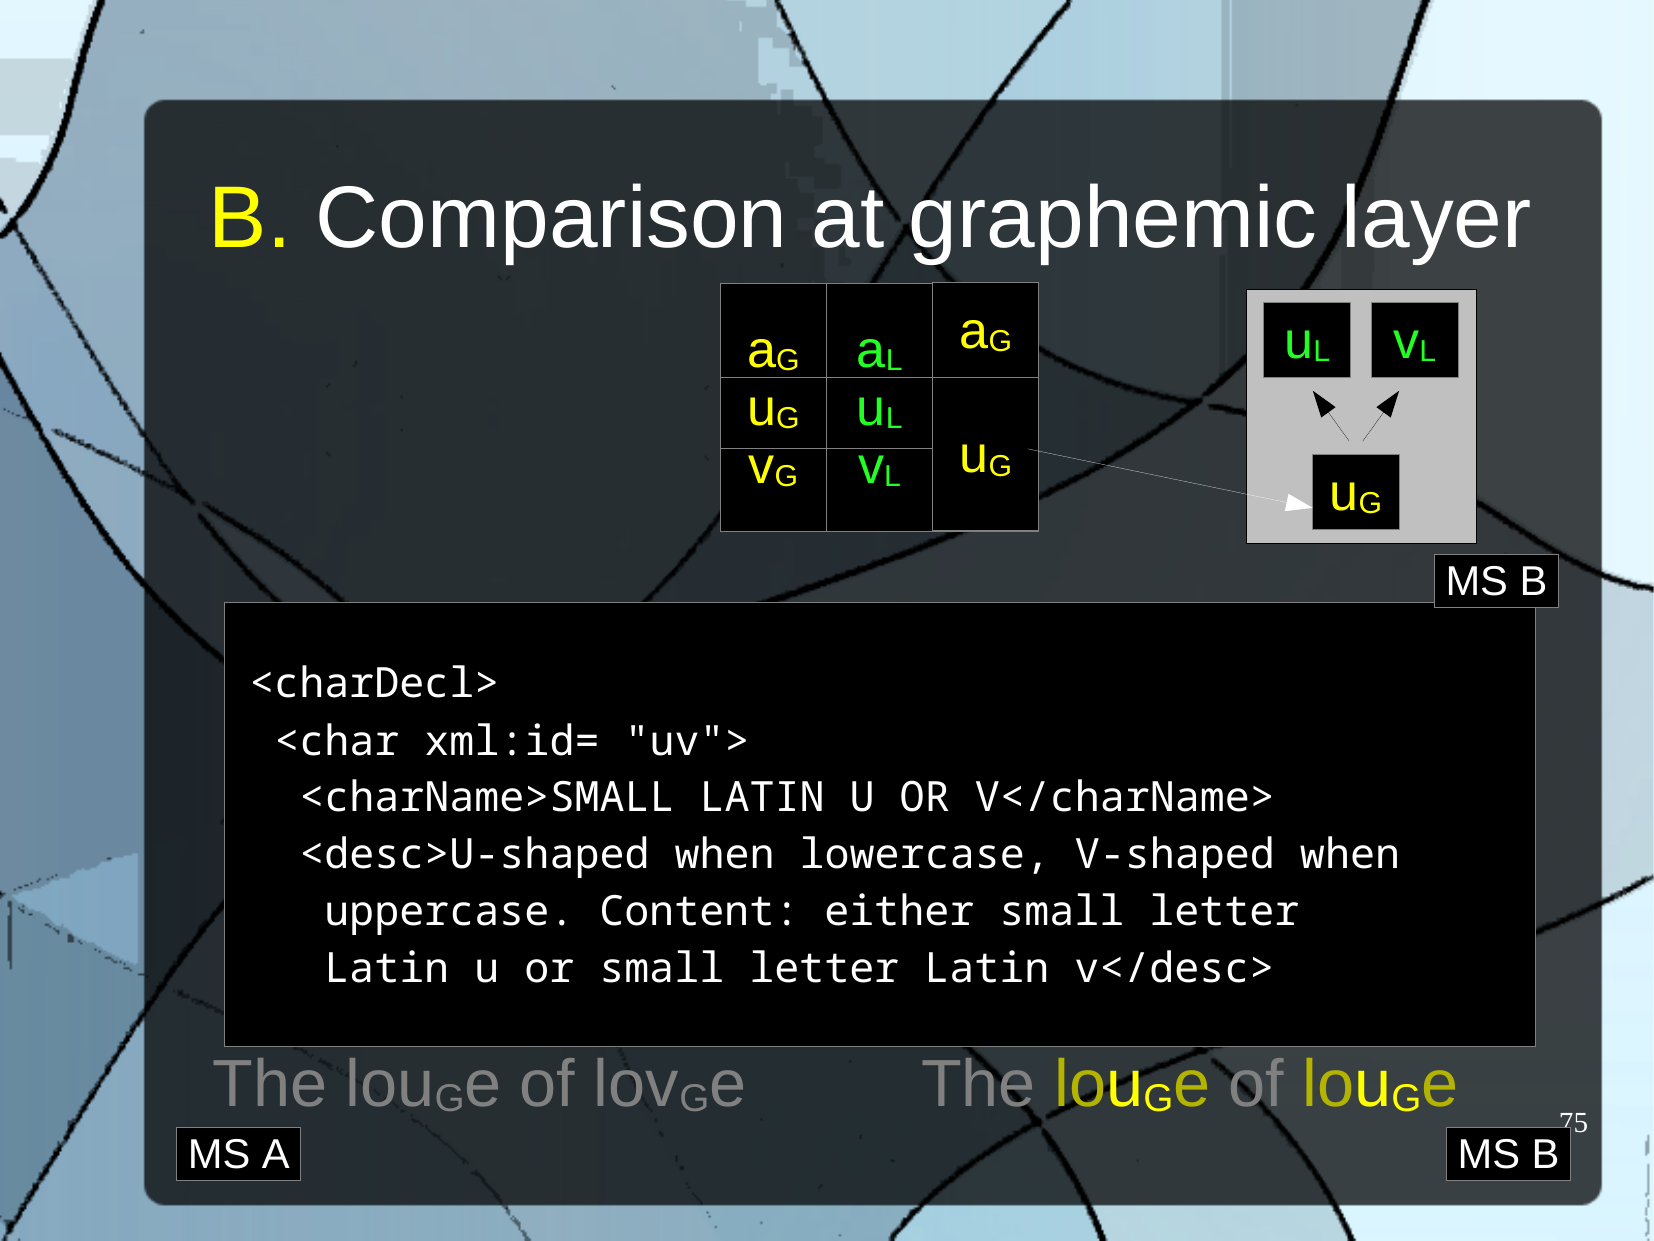

# B. Comparison at graphemic layer
aG
aG
uG
vG
aL
uL
vL
vL
uL
uG
uG
MS B
 <charDecl>
 <char xml:id= "uv">
 <charName>SMALL LATIN U OR V</charName>
 <desc>U-shaped when lowercase, V-shaped when
 uppercase. Content: either small letter
 Latin u or small letter Latin v</desc>
The louGe of lovGe		The louGe of louGe
75
MS A
MS B